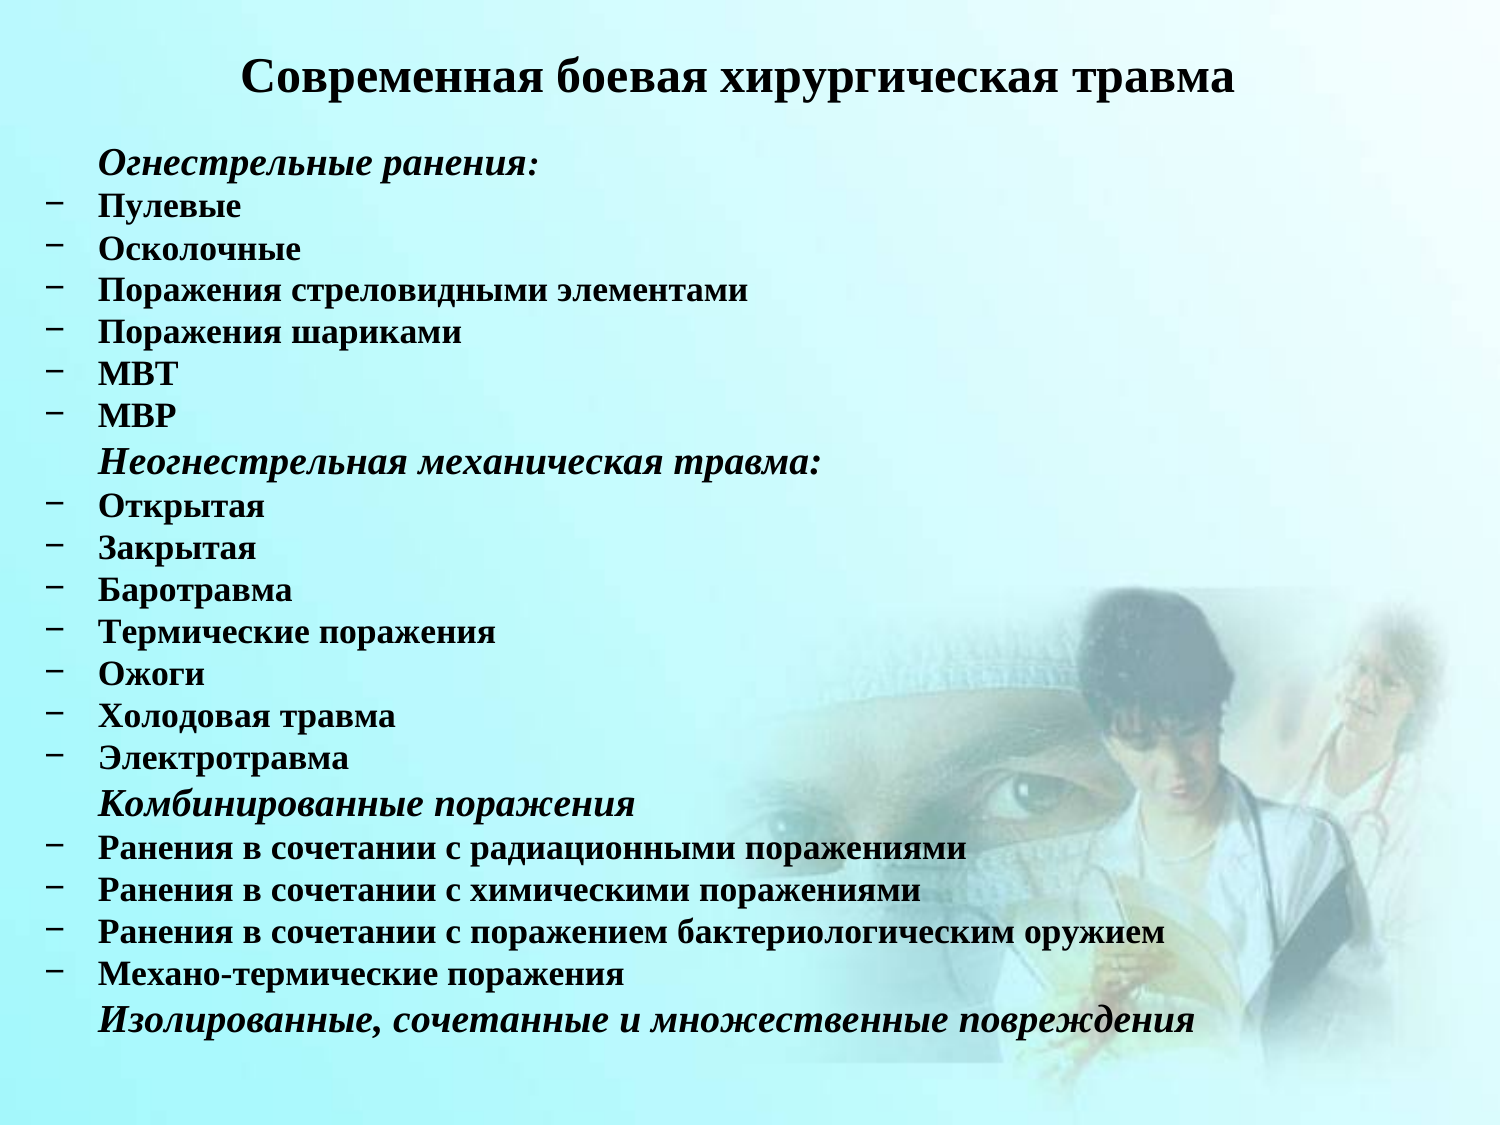

# Современная боевая хирургическая травма
Огнестрельные ранения:
Пулевые
Осколочные
Поражения стреловидными элементами
Поражения шариками
МВТ
МВР
Неогнестрельная механическая травма:
Открытая
Закрытая
Баротравма
Термические поражения
Ожоги
Холодовая травма
Электротравма
Комбинированные поражения
Ранения в сочетании с радиационными поражениями
Ранения в сочетании с химическими поражениями
Ранения в сочетании с поражением бактериологическим оружием
Механо-термические поражения
Изолированные, сочетанные и множественные повреждения